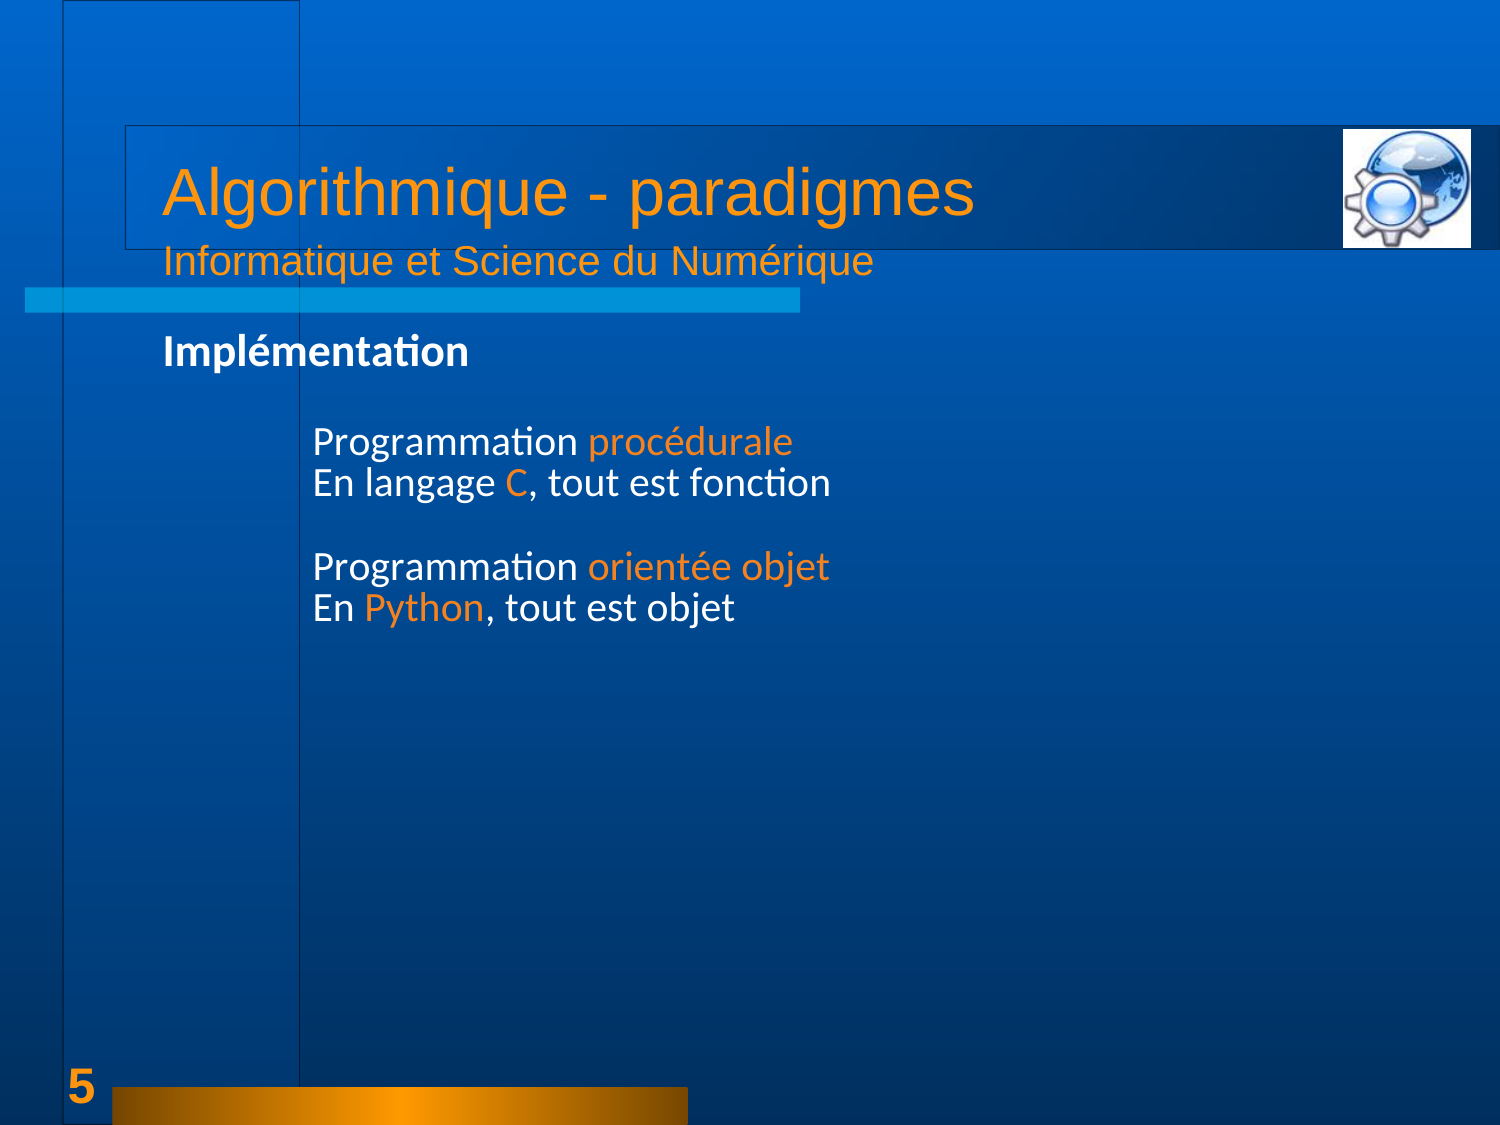

Implémentation
	Programmation procédurale
	En langage C, tout est fonction
	Programmation orientée objet
	En Python, tout est objet